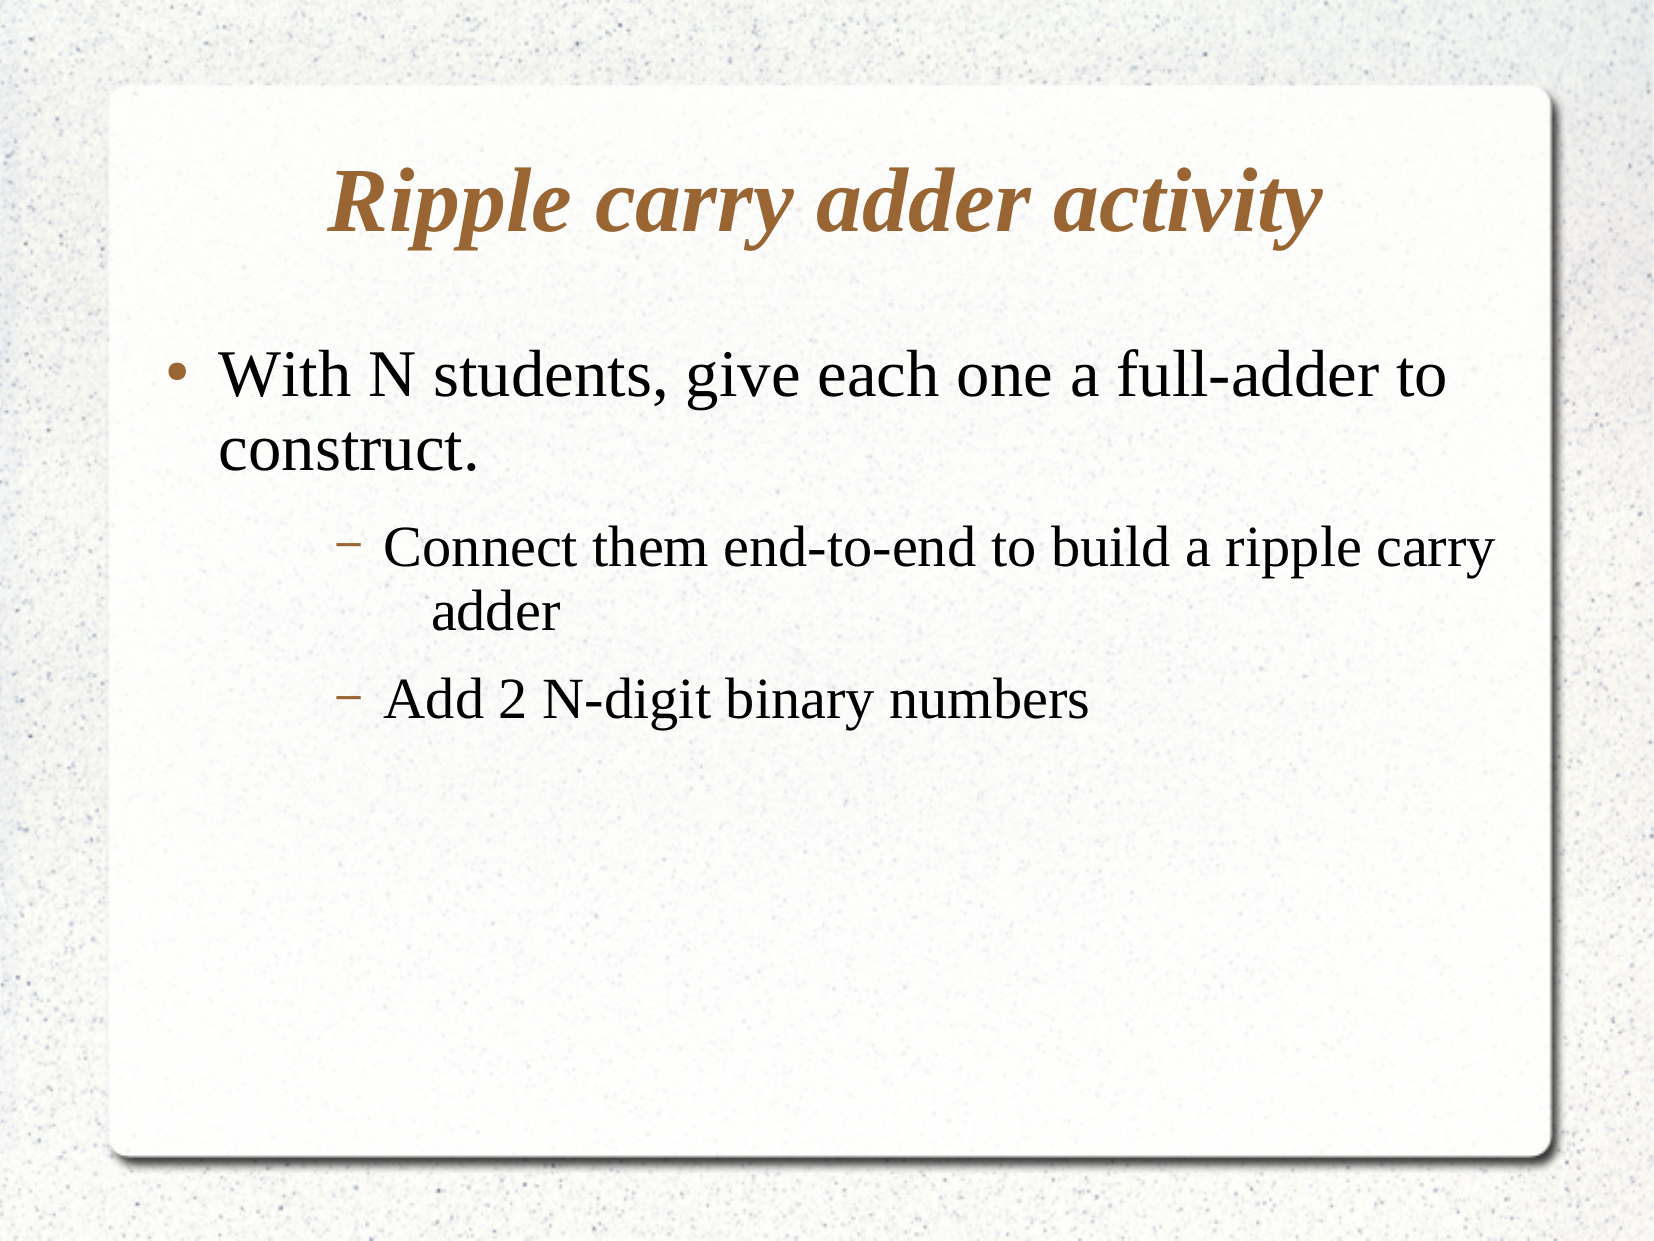

# Ripple carry adder activity
With N students, give each one a full-adder to construct.
Connect them end-to-end to build a ripple carry adder
Add 2 N-digit binary numbers